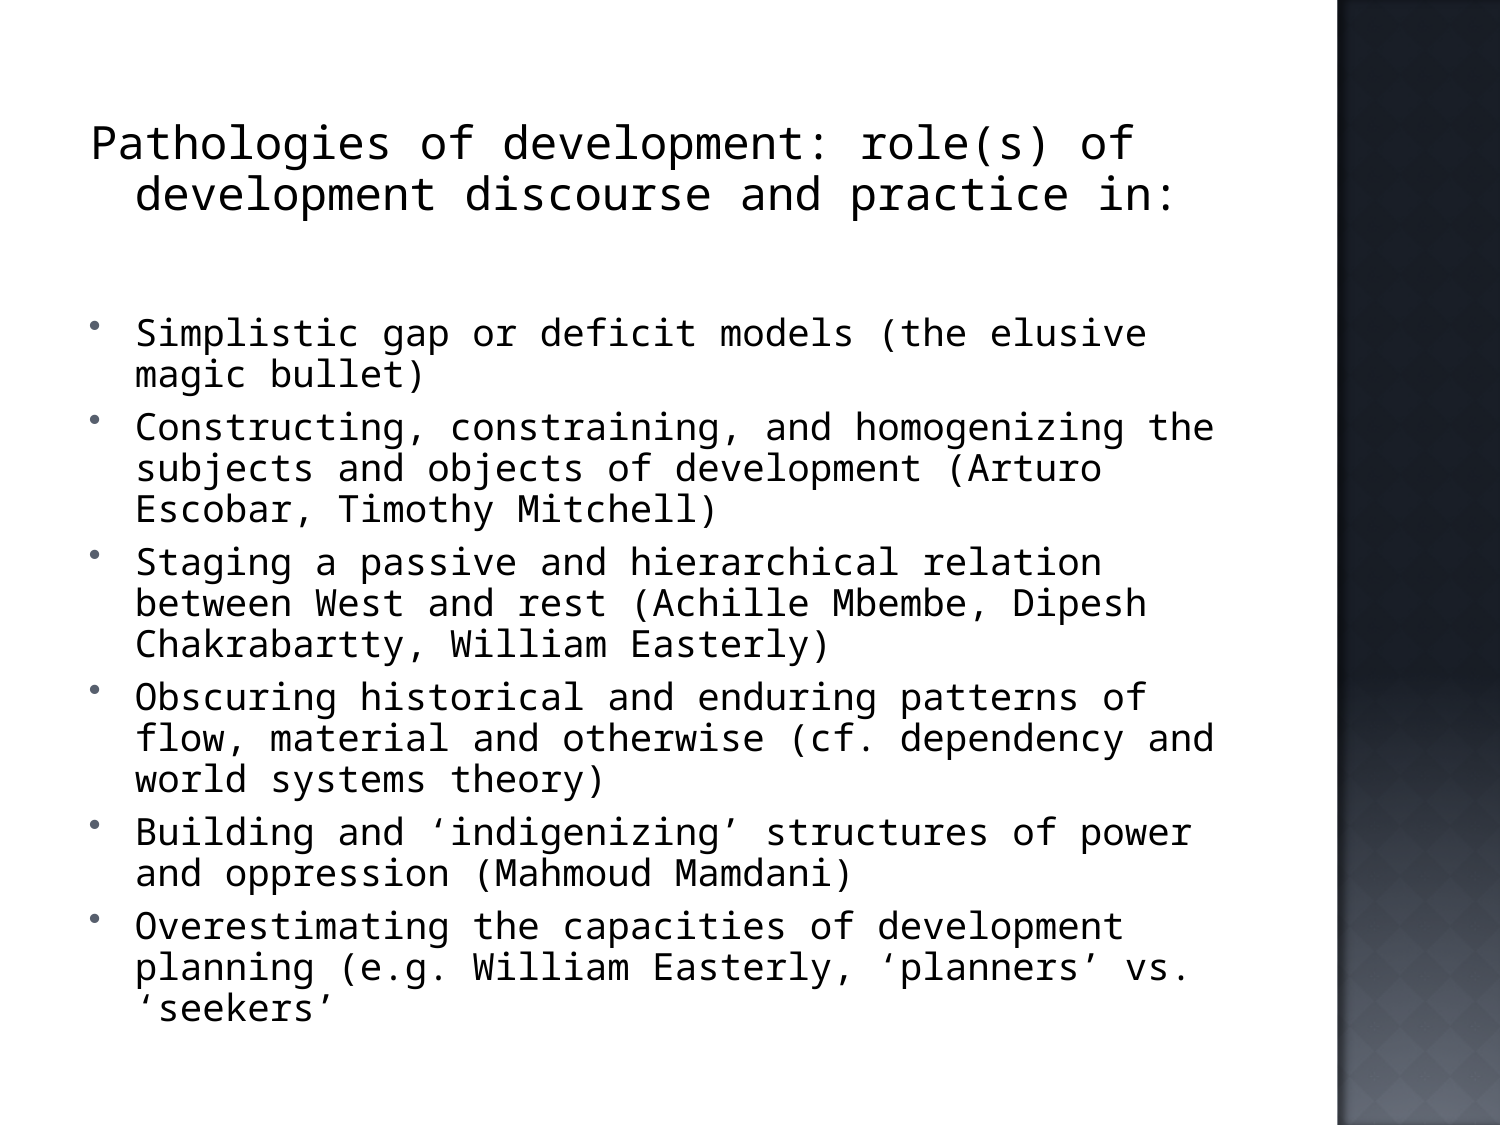

#
Pathologies of development: role(s) of development discourse and practice in:
Simplistic gap or deficit models (the elusive magic bullet)
Constructing, constraining, and homogenizing the subjects and objects of development (Arturo Escobar, Timothy Mitchell)
Staging a passive and hierarchical relation between West and rest (Achille Mbembe, Dipesh Chakrabartty, William Easterly)
Obscuring historical and enduring patterns of flow, material and otherwise (cf. dependency and world systems theory)
Building and ‘indigenizing’ structures of power and oppression (Mahmoud Mamdani)
Overestimating the capacities of development planning (e.g. William Easterly, ‘planners’ vs. ‘seekers’
… openings and challenges for information and development work …